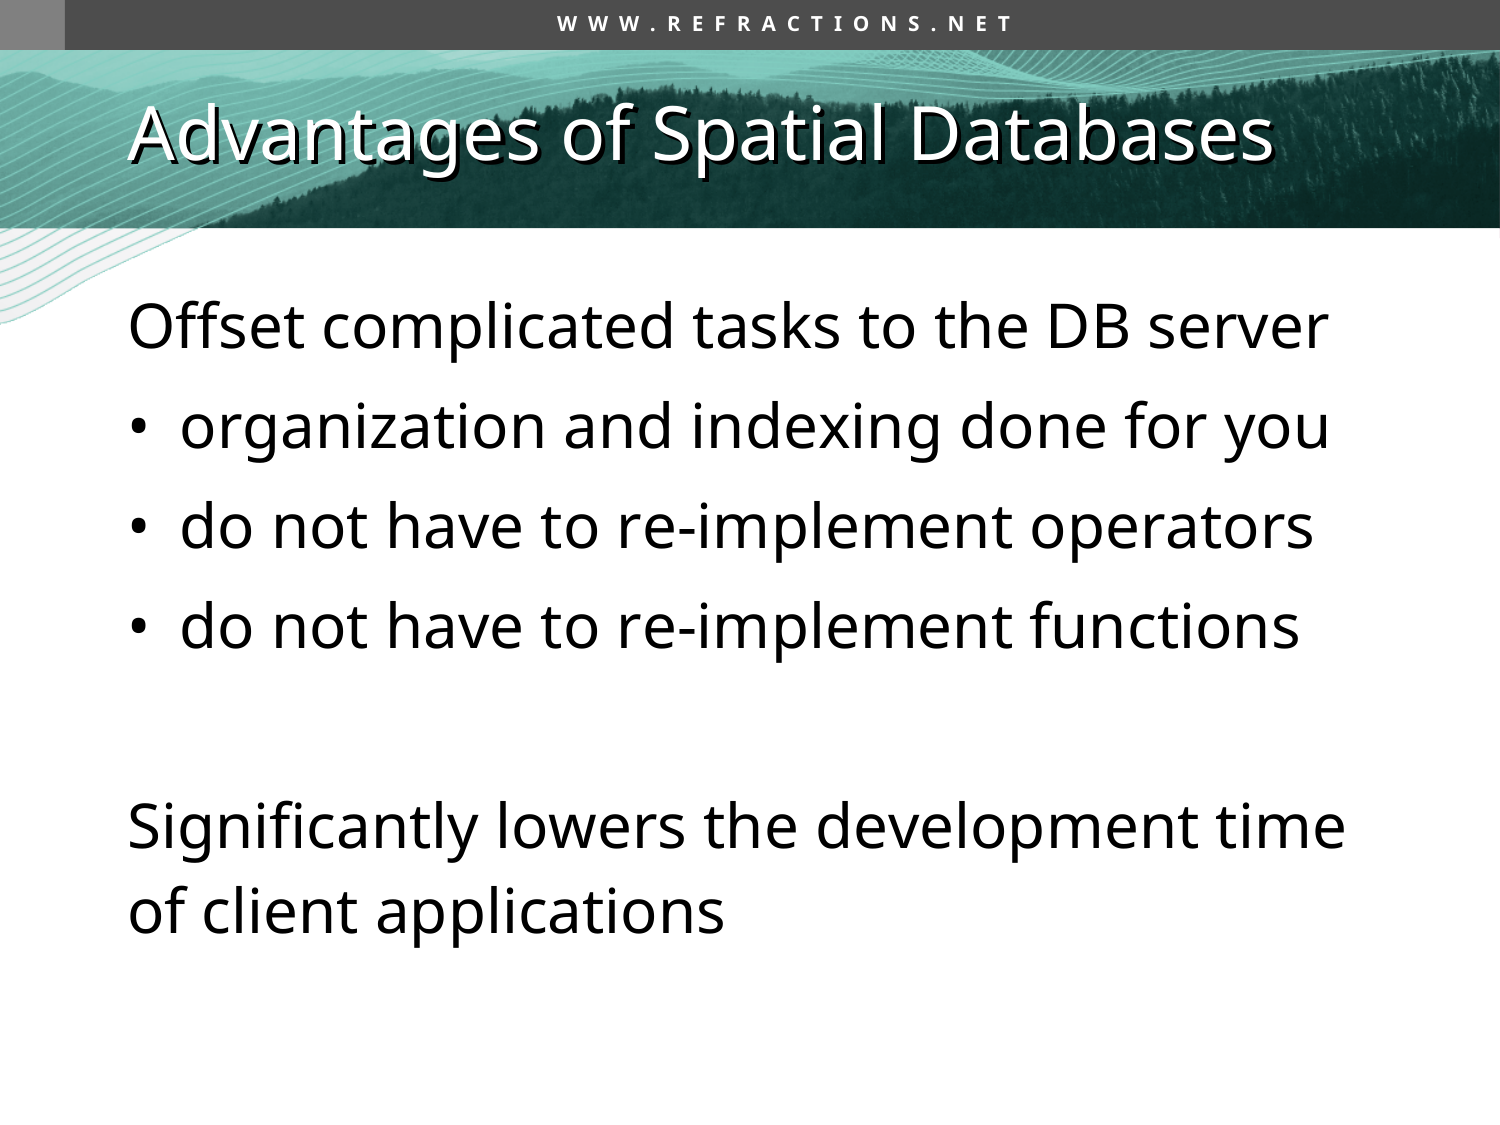

# Advantages of Spatial Databases
Offset complicated tasks to the DB server
organization and indexing done for you
do not have to re-implement operators
do not have to re-implement functions
Significantly lowers the development time of client applications